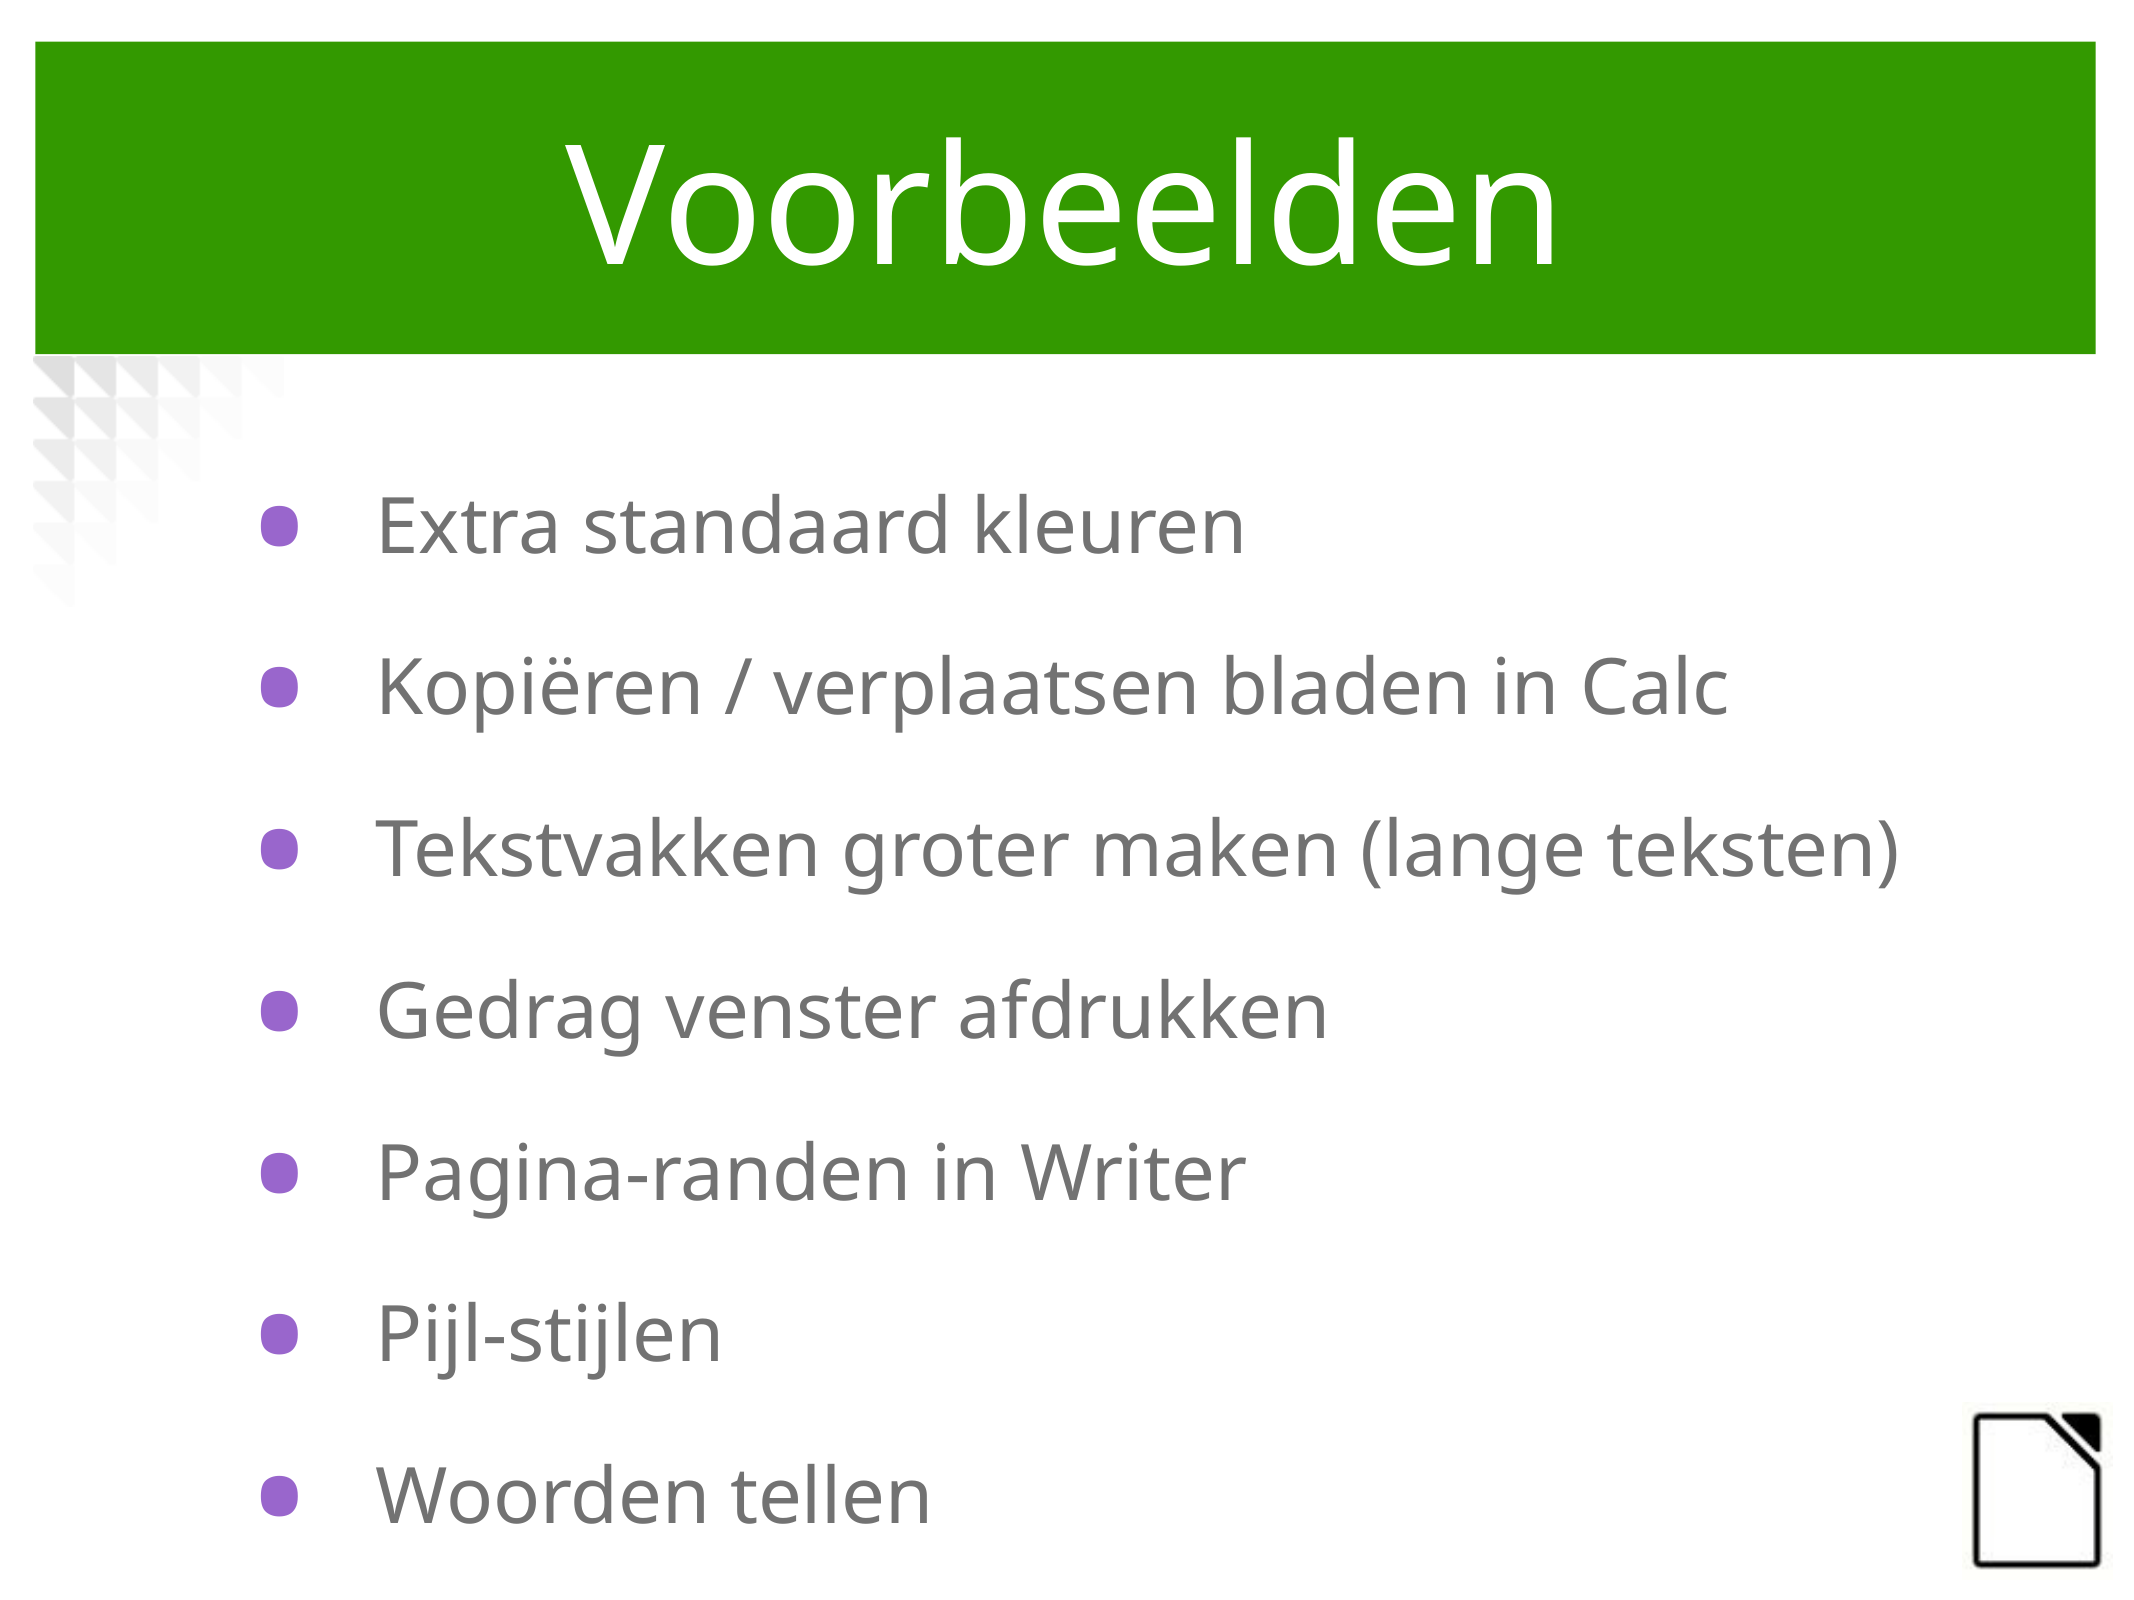

# Voorbeelden
Extra standaard kleuren
Kopiëren / verplaatsen bladen in Calc
Tekstvakken groter maken (lange teksten)
Gedrag venster afdrukken
Pagina-randen in Writer
Pijl-stijlen
Woorden tellen